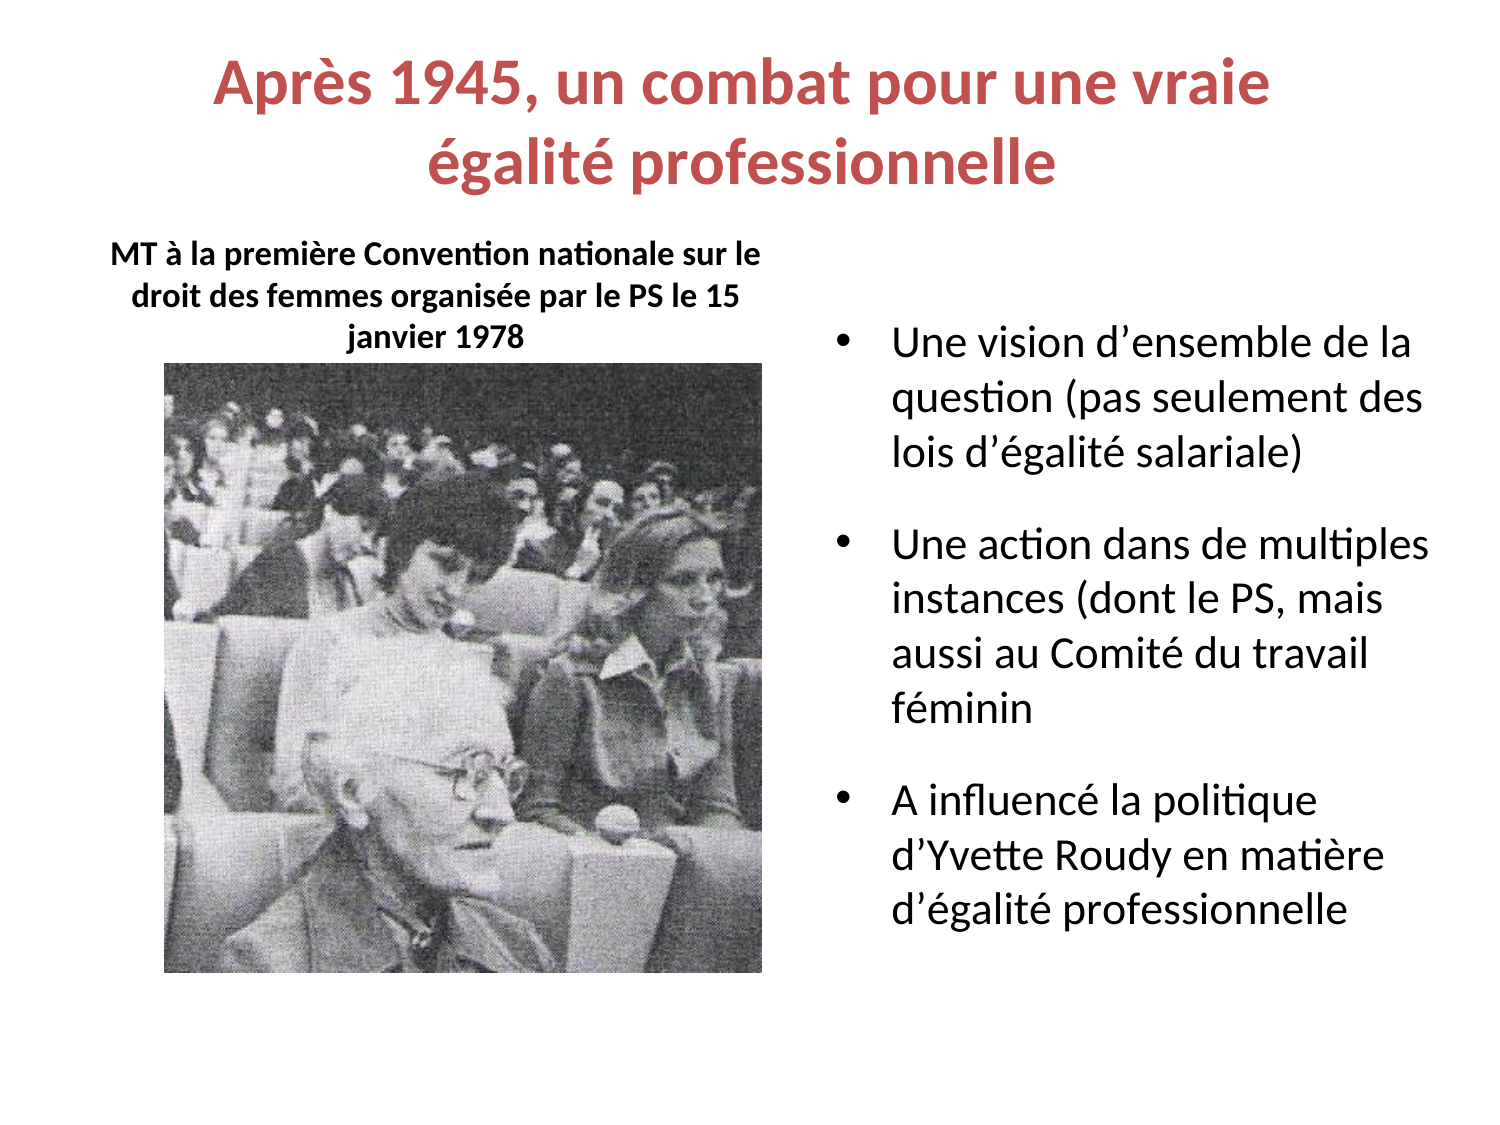

# Après 1945, un combat pour une vraie égalité professionnelle
MT à la première Convention nationale sur le droit des femmes organisée par le PS le 15 janvier 1978
Une vision d’ensemble de la question (pas seulement des lois d’égalité salariale)
Une action dans de multiples instances (dont le PS, mais aussi au Comité du travail féminin
A influencé la politique d’Yvette Roudy en matière d’égalité professionnelle